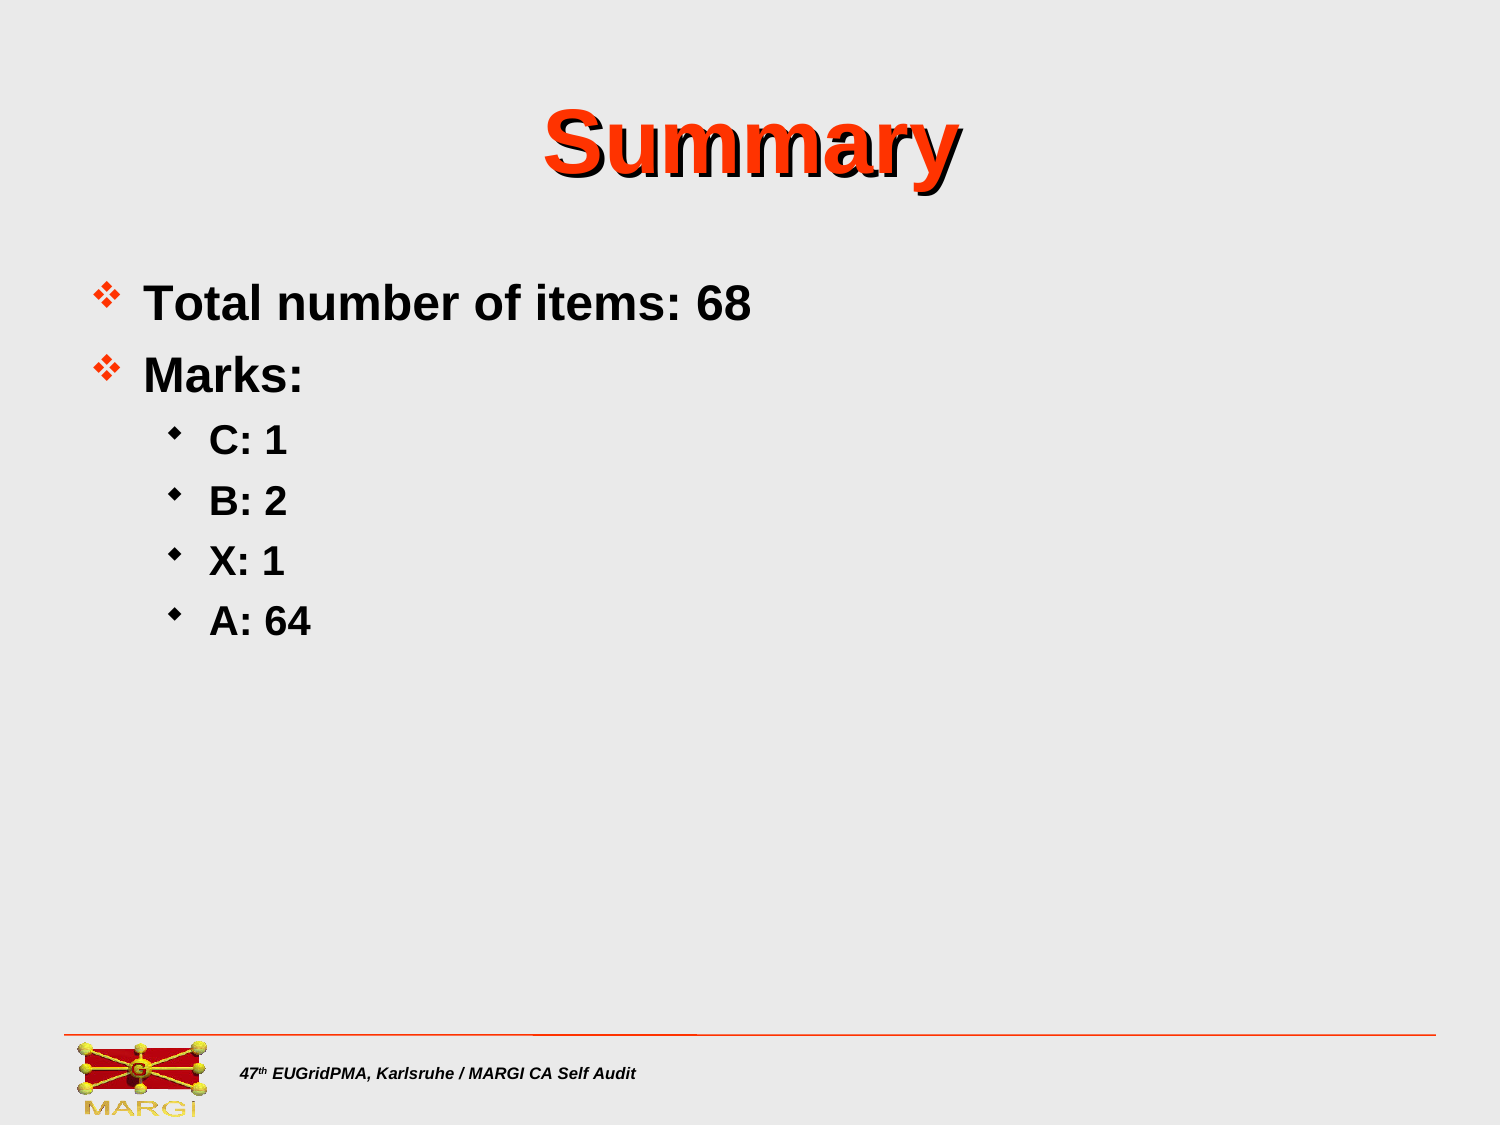

Summary
Total number of items: 68
Marks:
C: 1
B: 2
X: 1
A: 64